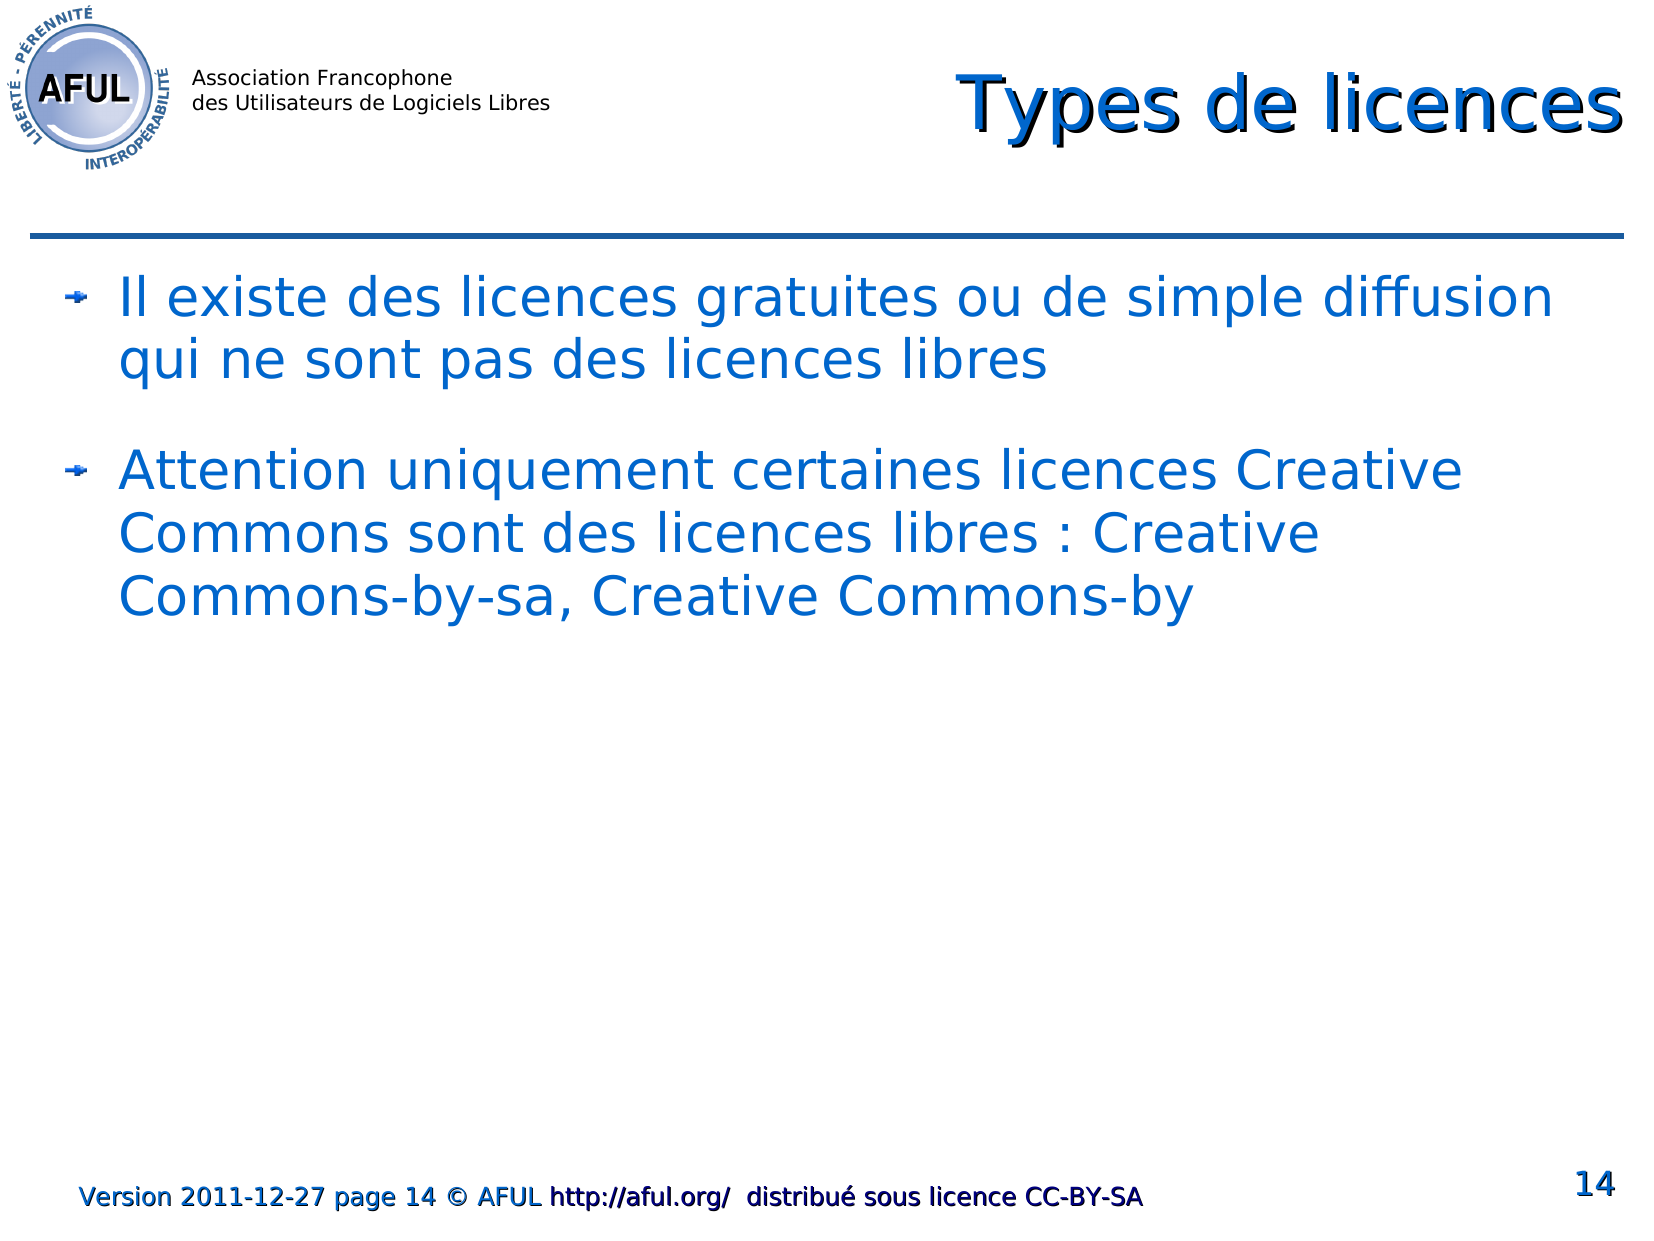

# Types de licences
Il existe des licences gratuites ou de simple diffusion qui ne sont pas des licences libres
Attention uniquement certaines licences Creative Commons sont des licences libres : Creative Commons-by-sa, Creative Commons-by